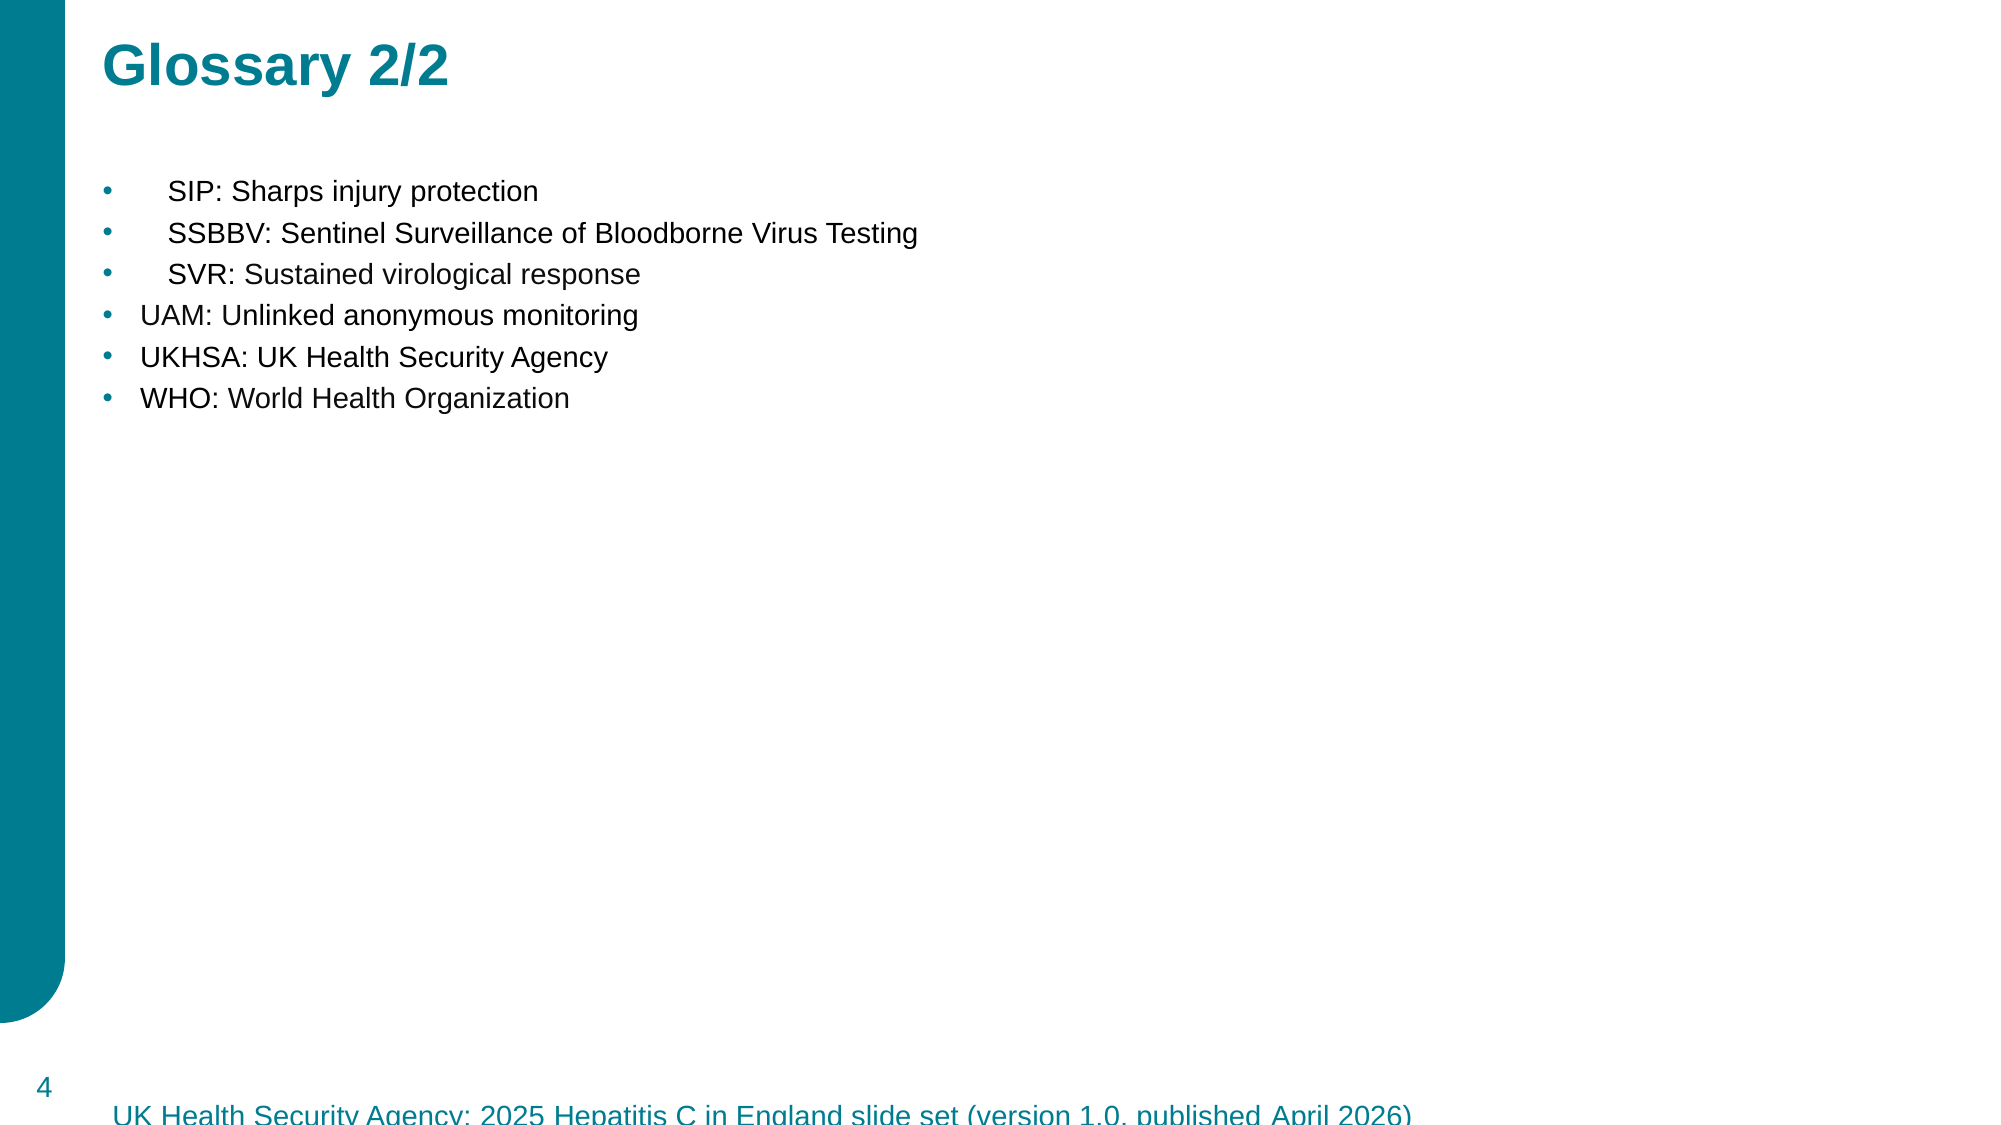

# Glossary 2/2
SIP: Sharps injury protection
SSBBV: Sentinel Surveillance of Bloodborne Virus Testing
SVR: Sustained virological response
UAM: Unlinked anonymous monitoring
UKHSA: UK Health Security Agency
WHO: World Health Organization
UK Health Security Agency: 2025 Hepatitis C in England slide set (version 1.0, published April 2026)
4